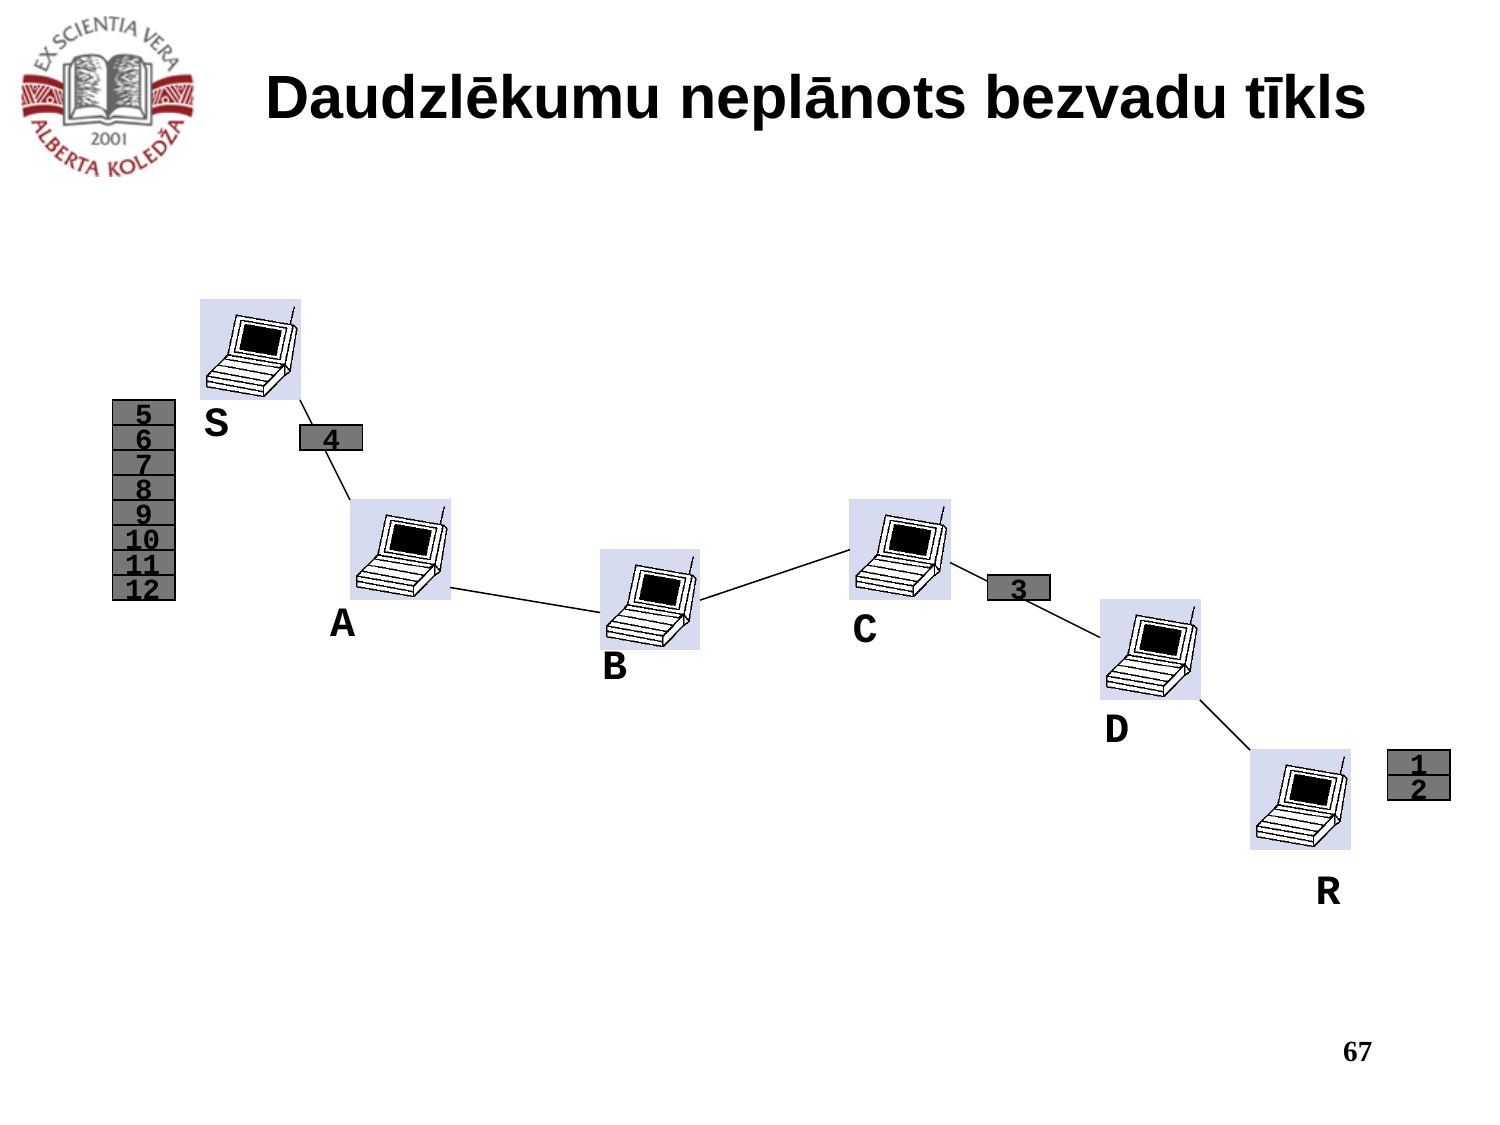

# Daudzlēkumu neplānots bezvadu tīkls
S
5
6
4
7
8
9
10
11
12
3
A
C
B
D
1
2
R